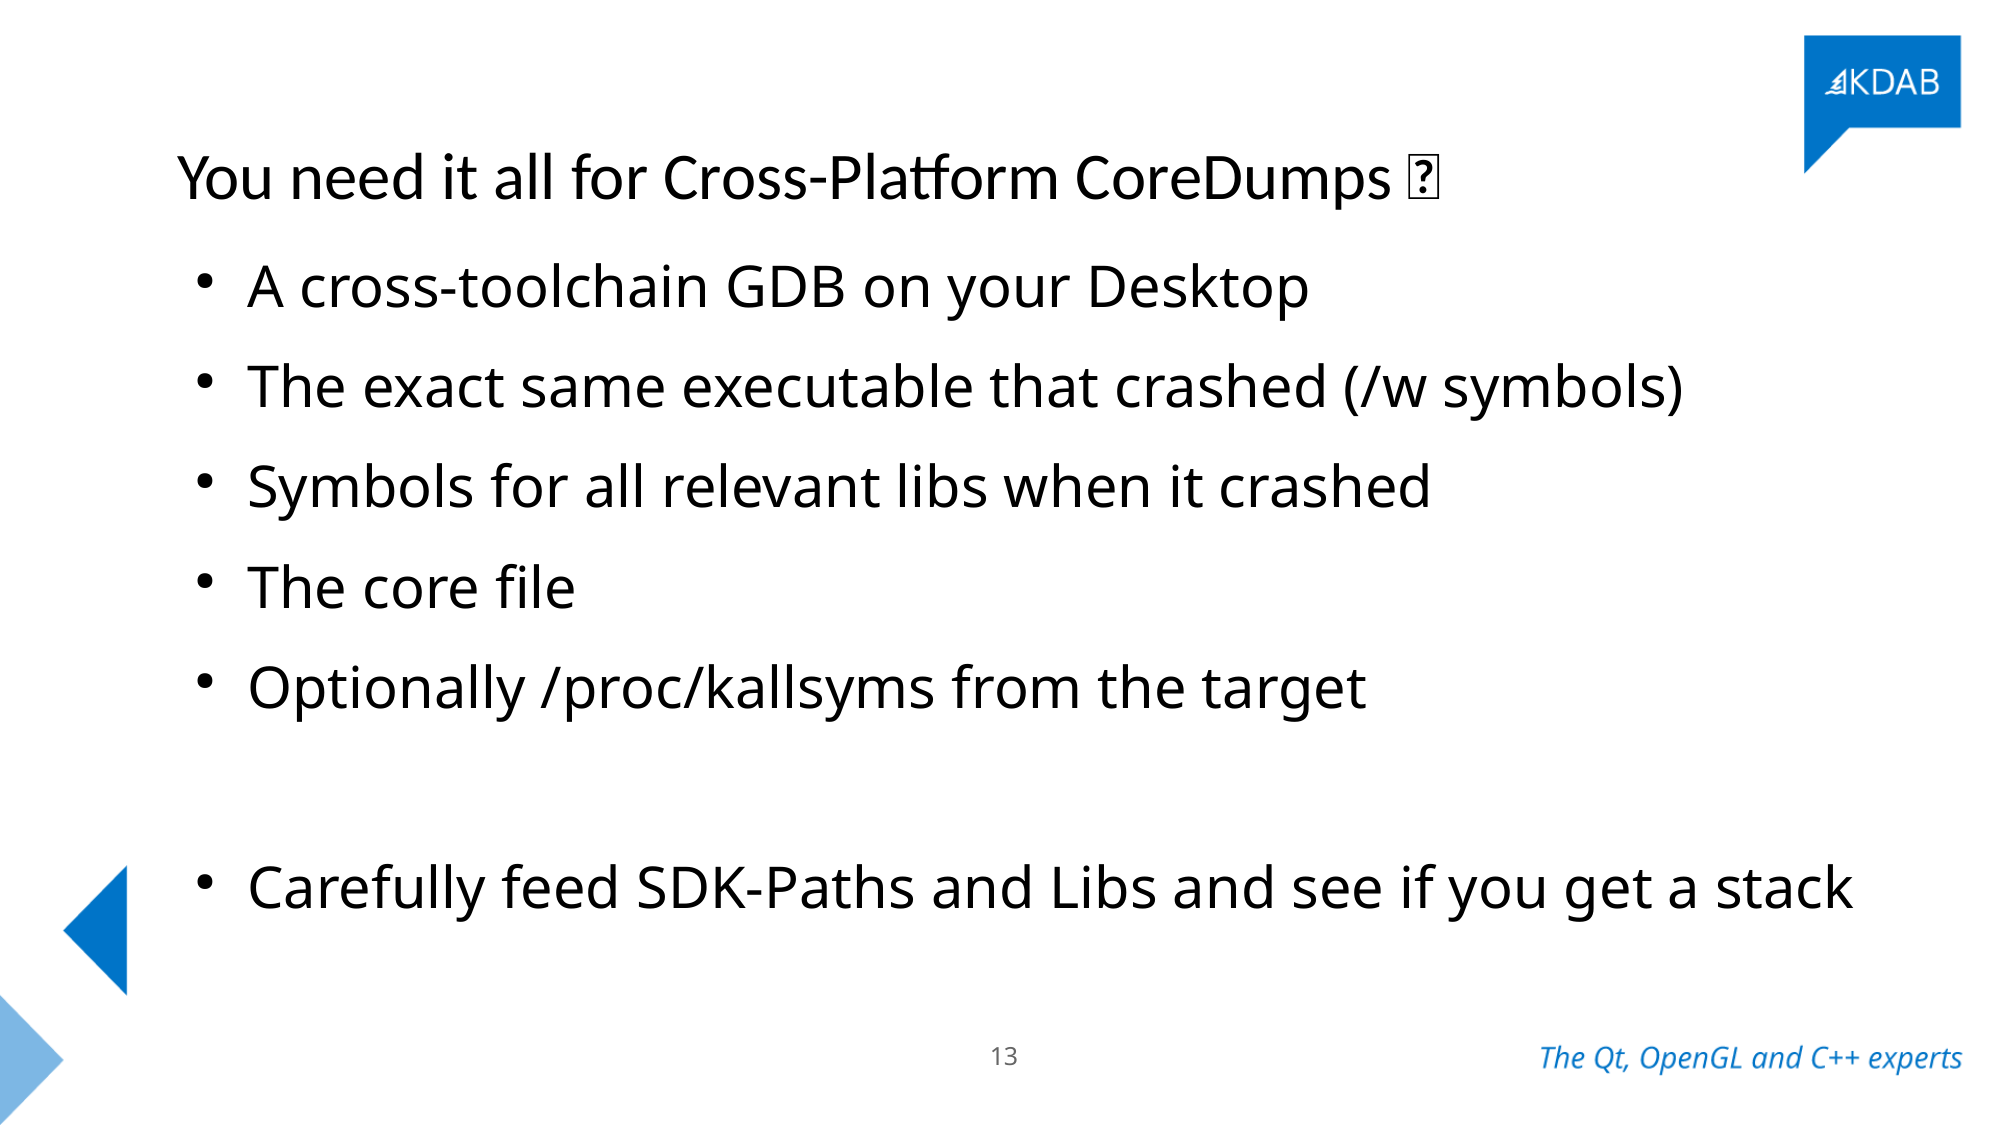

# You need it all for Cross-Platform CoreDumps 😬
A cross-toolchain GDB on your Desktop
The exact same executable that crashed (/w symbols)
Symbols for all relevant libs when it crashed
The core file
Optionally /proc/kallsyms from the target
Carefully feed SDK-Paths and Libs and see if you get a stack